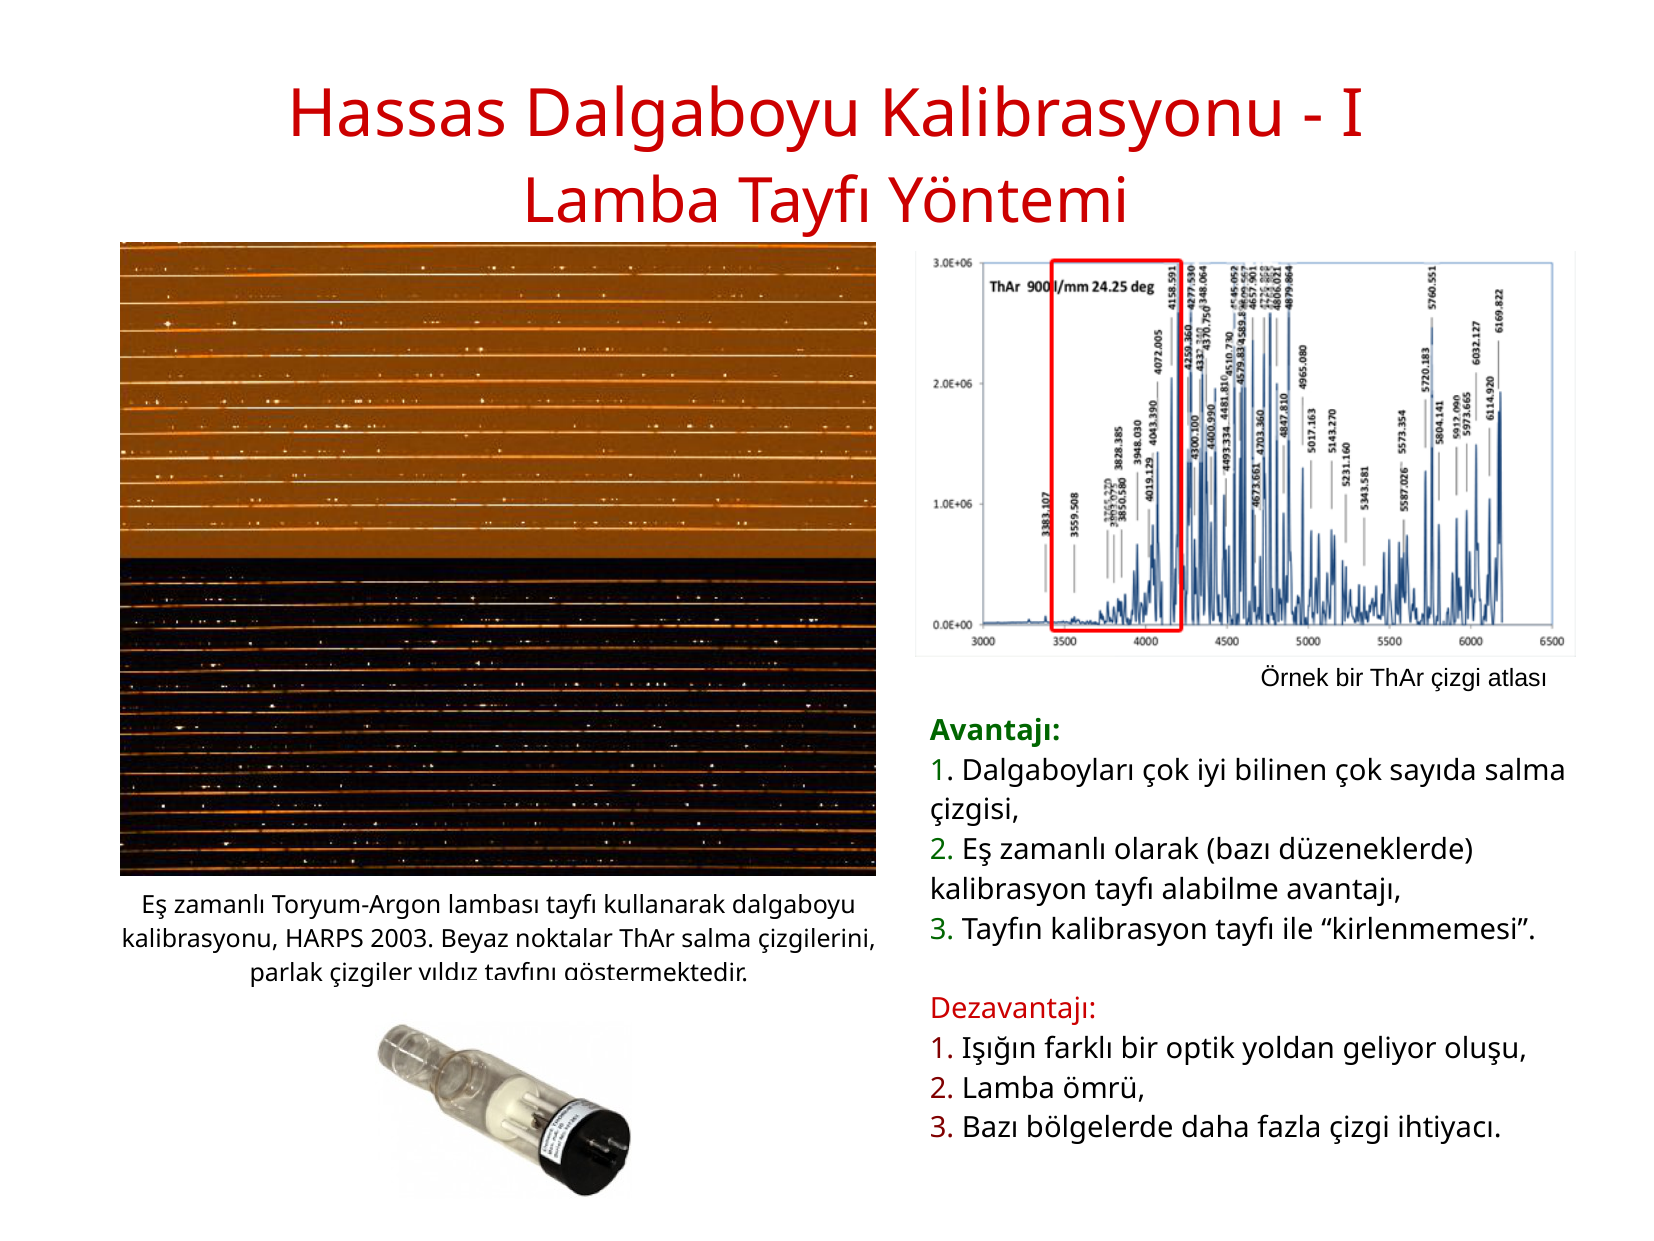

# Hassas Dalgaboyu Kalibrasyonu - I Lamba Tayfı Yöntemi
Örnek bir ThAr çizgi atlası
Avantajı:
1. Dalgaboyları çok iyi bilinen çok sayıda salma çizgisi,
2. Eş zamanlı olarak (bazı düzeneklerde) kalibrasyon tayfı alabilme avantajı,
3. Tayfın kalibrasyon tayfı ile “kirlenmemesi”.
Dezavantajı:
1. Işığın farklı bir optik yoldan geliyor oluşu,
2. Lamba ömrü,
3. Bazı bölgelerde daha fazla çizgi ihtiyacı.
Eş zamanlı Toryum-Argon lambası tayfı kullanarak dalgaboyu kalibrasyonu, HARPS 2003. Beyaz noktalar ThAr salma çizgilerini, parlak çizgiler yıldız tayfını göstermektedir.